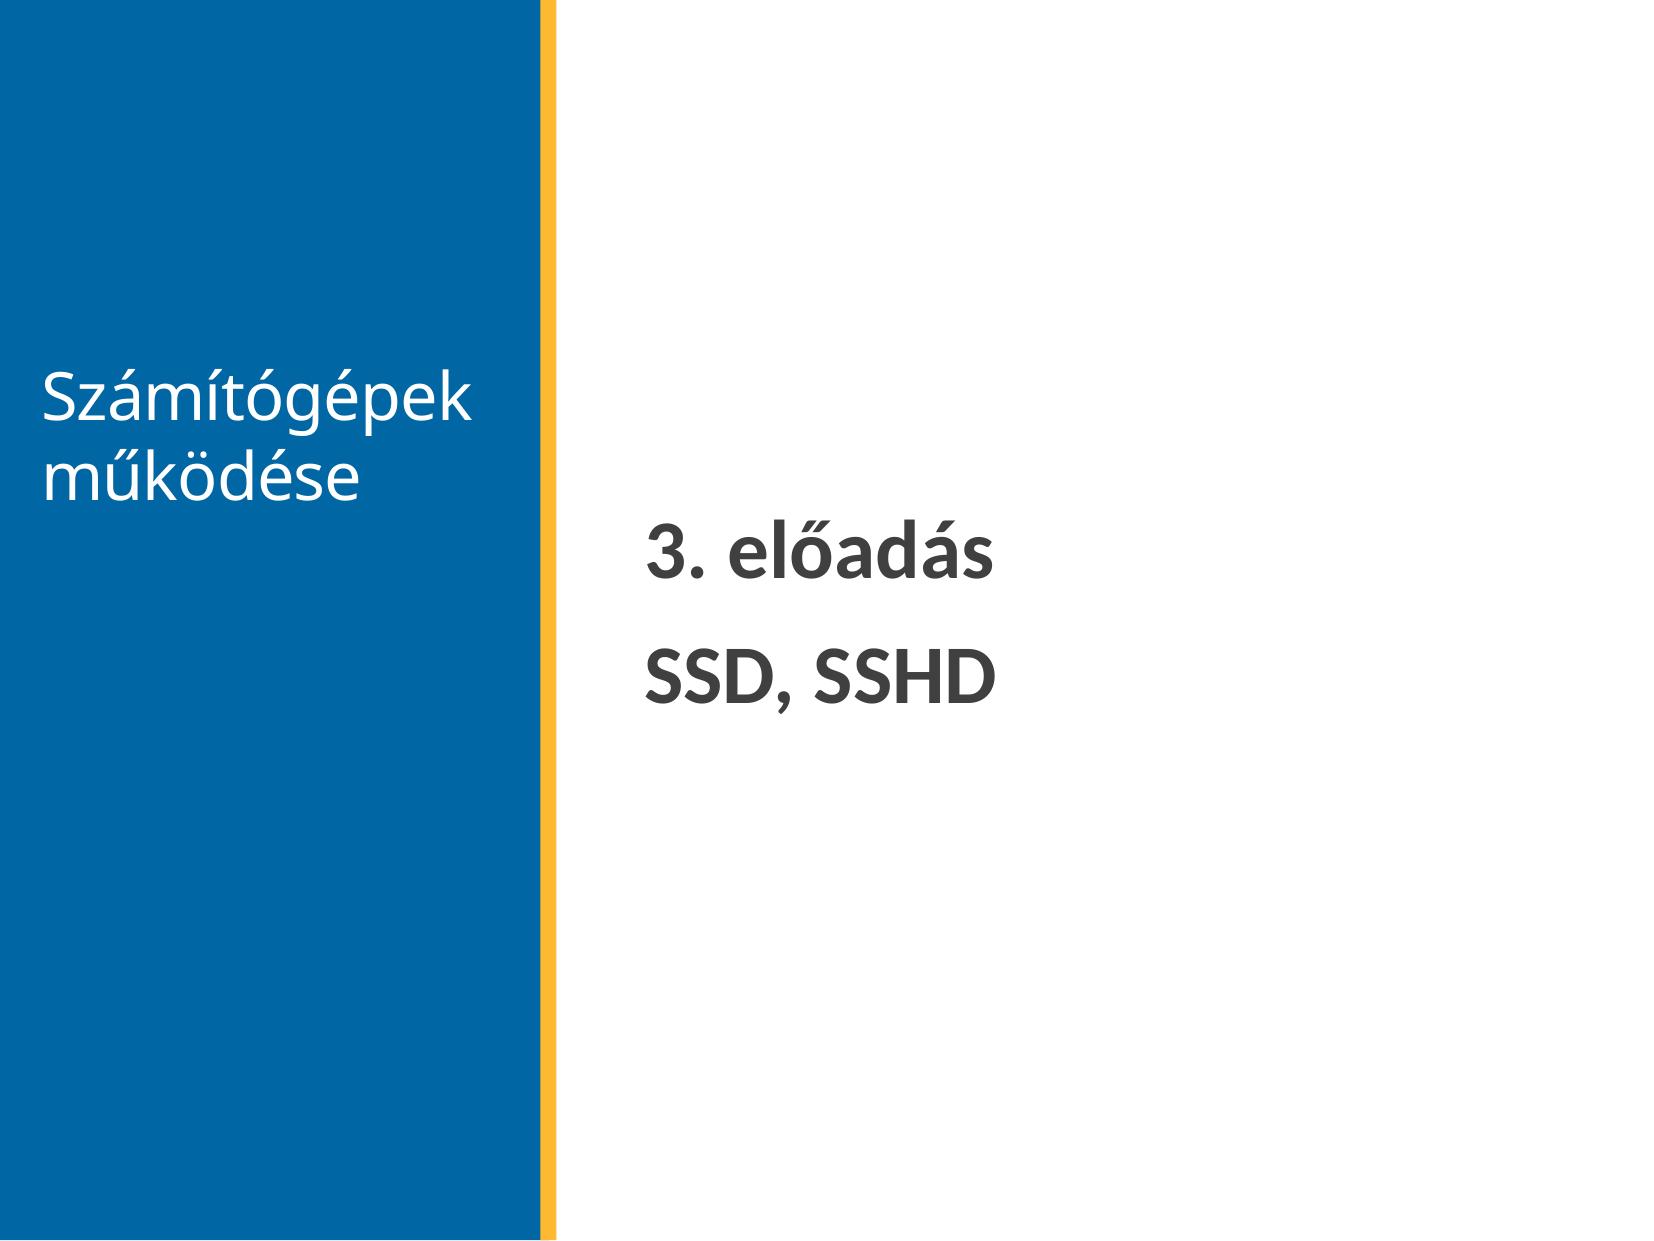

# Számítógépek működése
3. előadás
SSD, SSHD